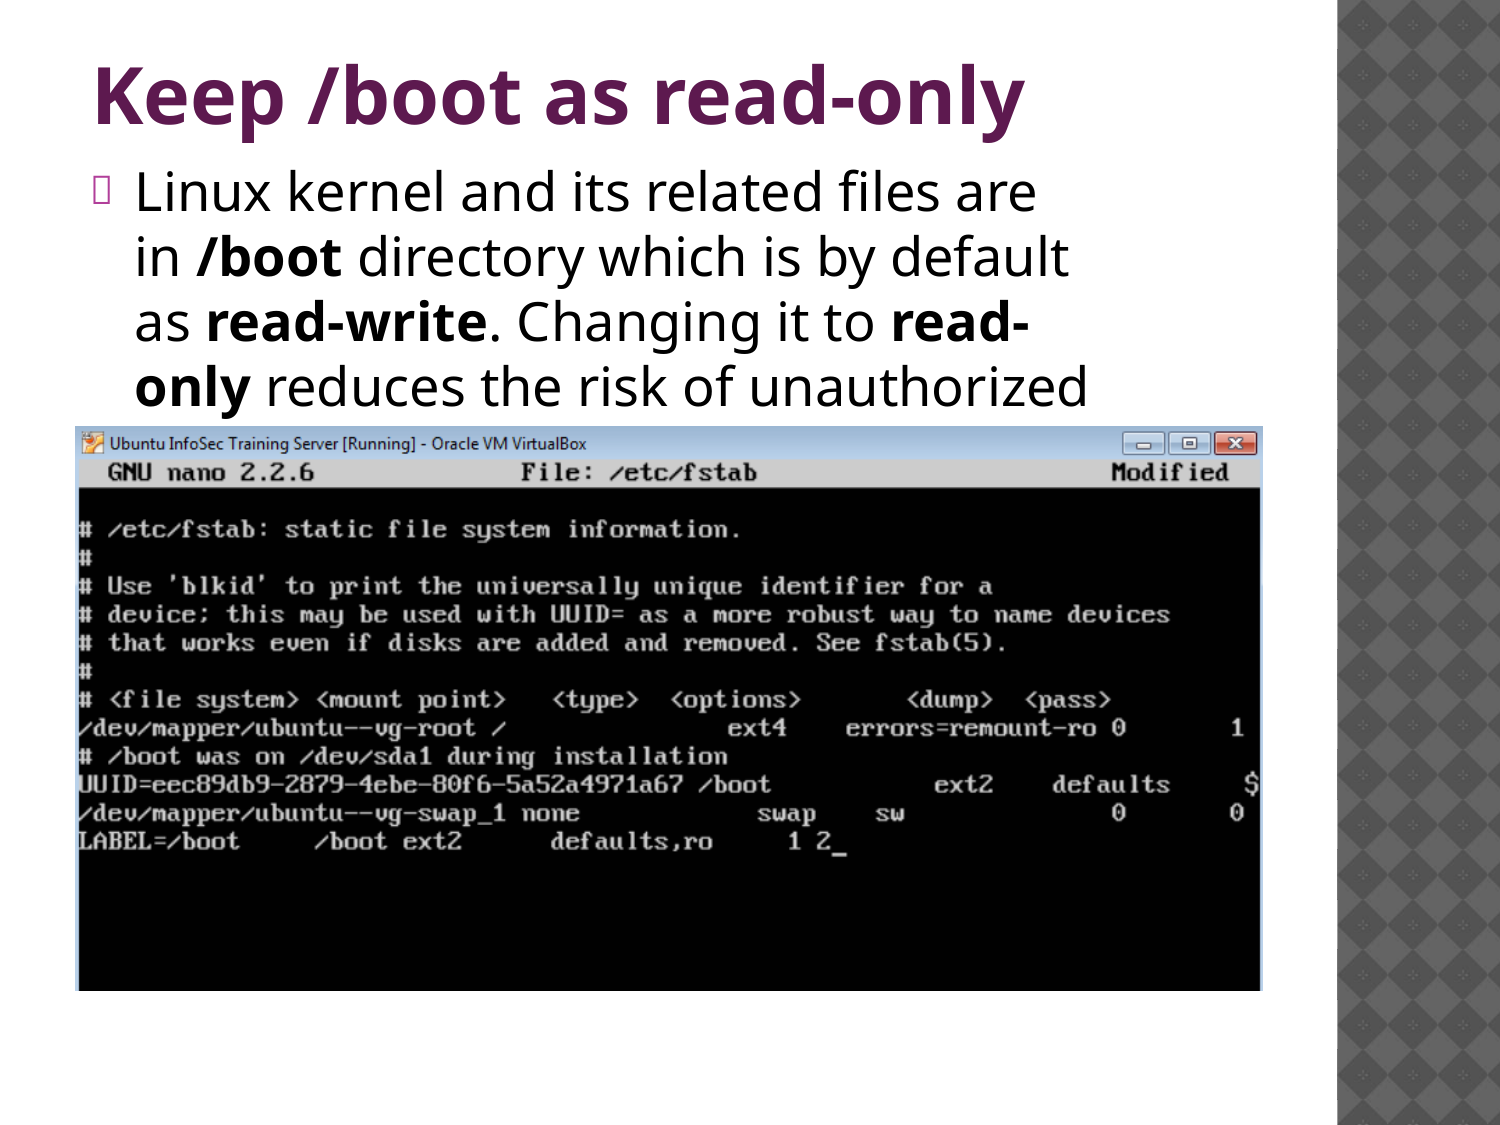

# Keep /boot as read-only
Linux kernel and its related files are in /boot directory which is by default as read-write. Changing it to read-only reduces the risk of unauthorized modification of critical boot files. To do this, open “/etc/fstab” file.
Add the following line at the bottom, save and close it.
LABEL=/boot /boot ext2 defaults,ro 1 2